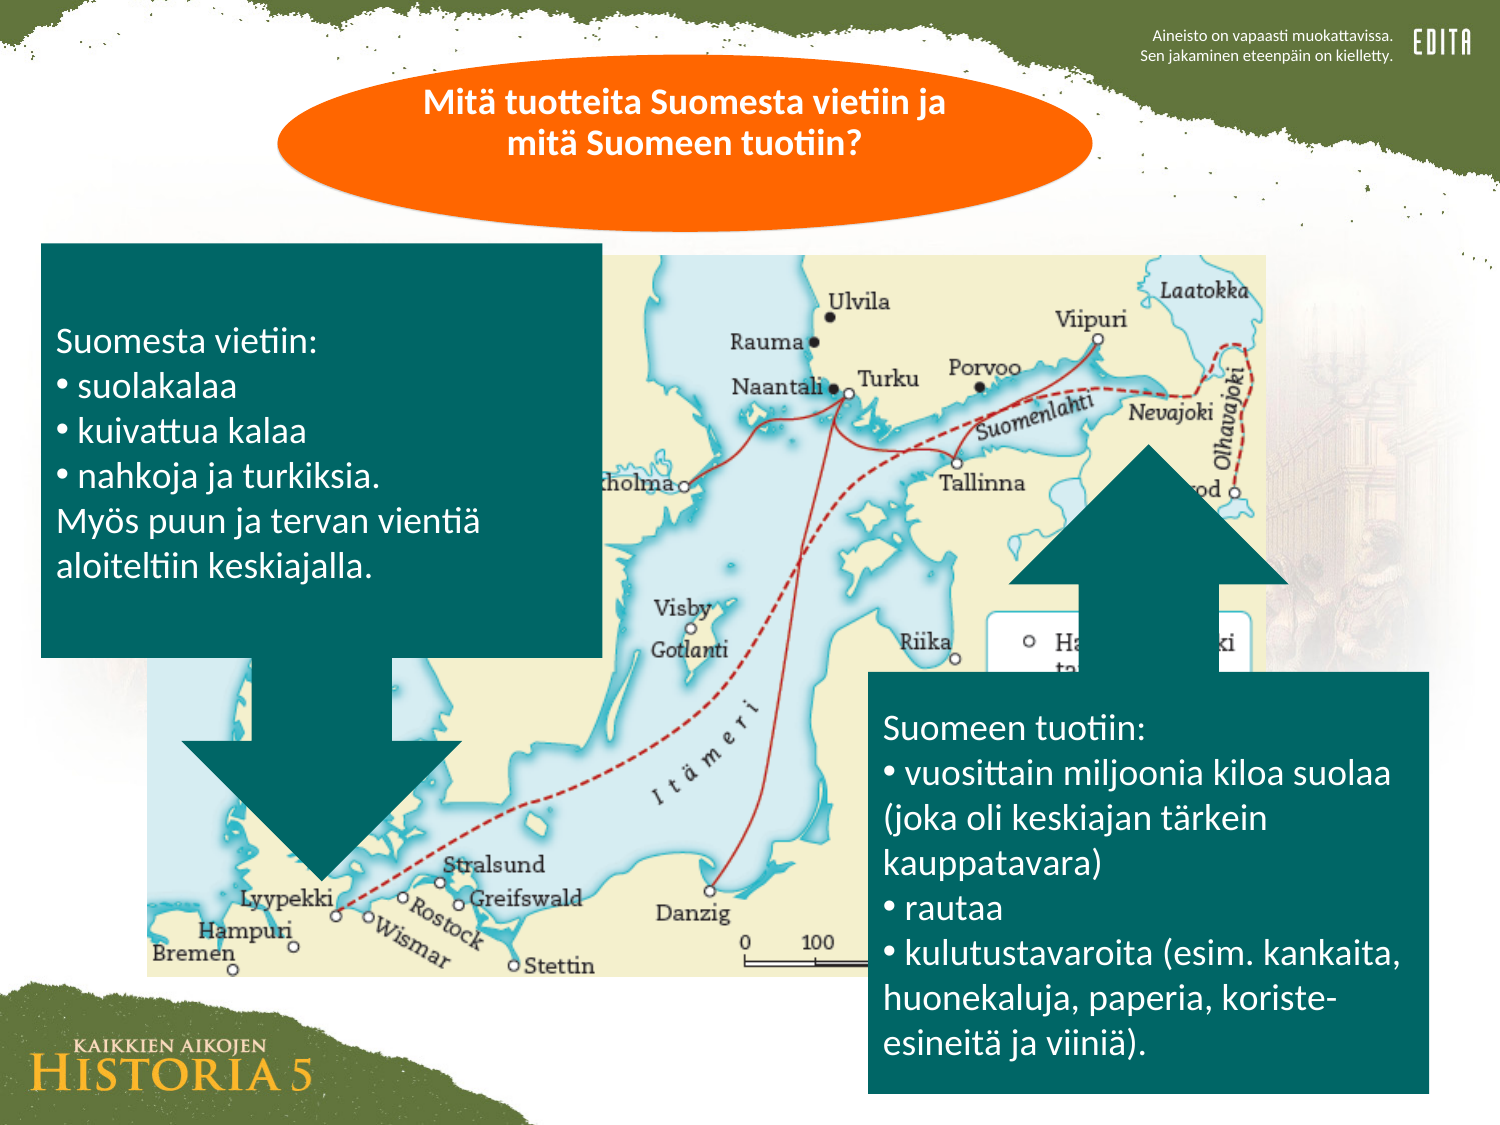

Mitä tuotteita Suomesta vietiin ja mitä Suomeen tuotiin?
Suomesta vietiin:
 suolakalaa
 kuivattua kalaa
 nahkoja ja turkiksia.
Myös puun ja tervan vientiä aloiteltiin keskiajalla.
Suomeen tuotiin:
 vuosittain miljoonia kiloa suolaa (joka oli keskiajan tärkein kauppatavara)
 rautaa
 kulutustavaroita (esim. kankaita, huonekaluja, paperia, koriste-esineitä ja viiniä).